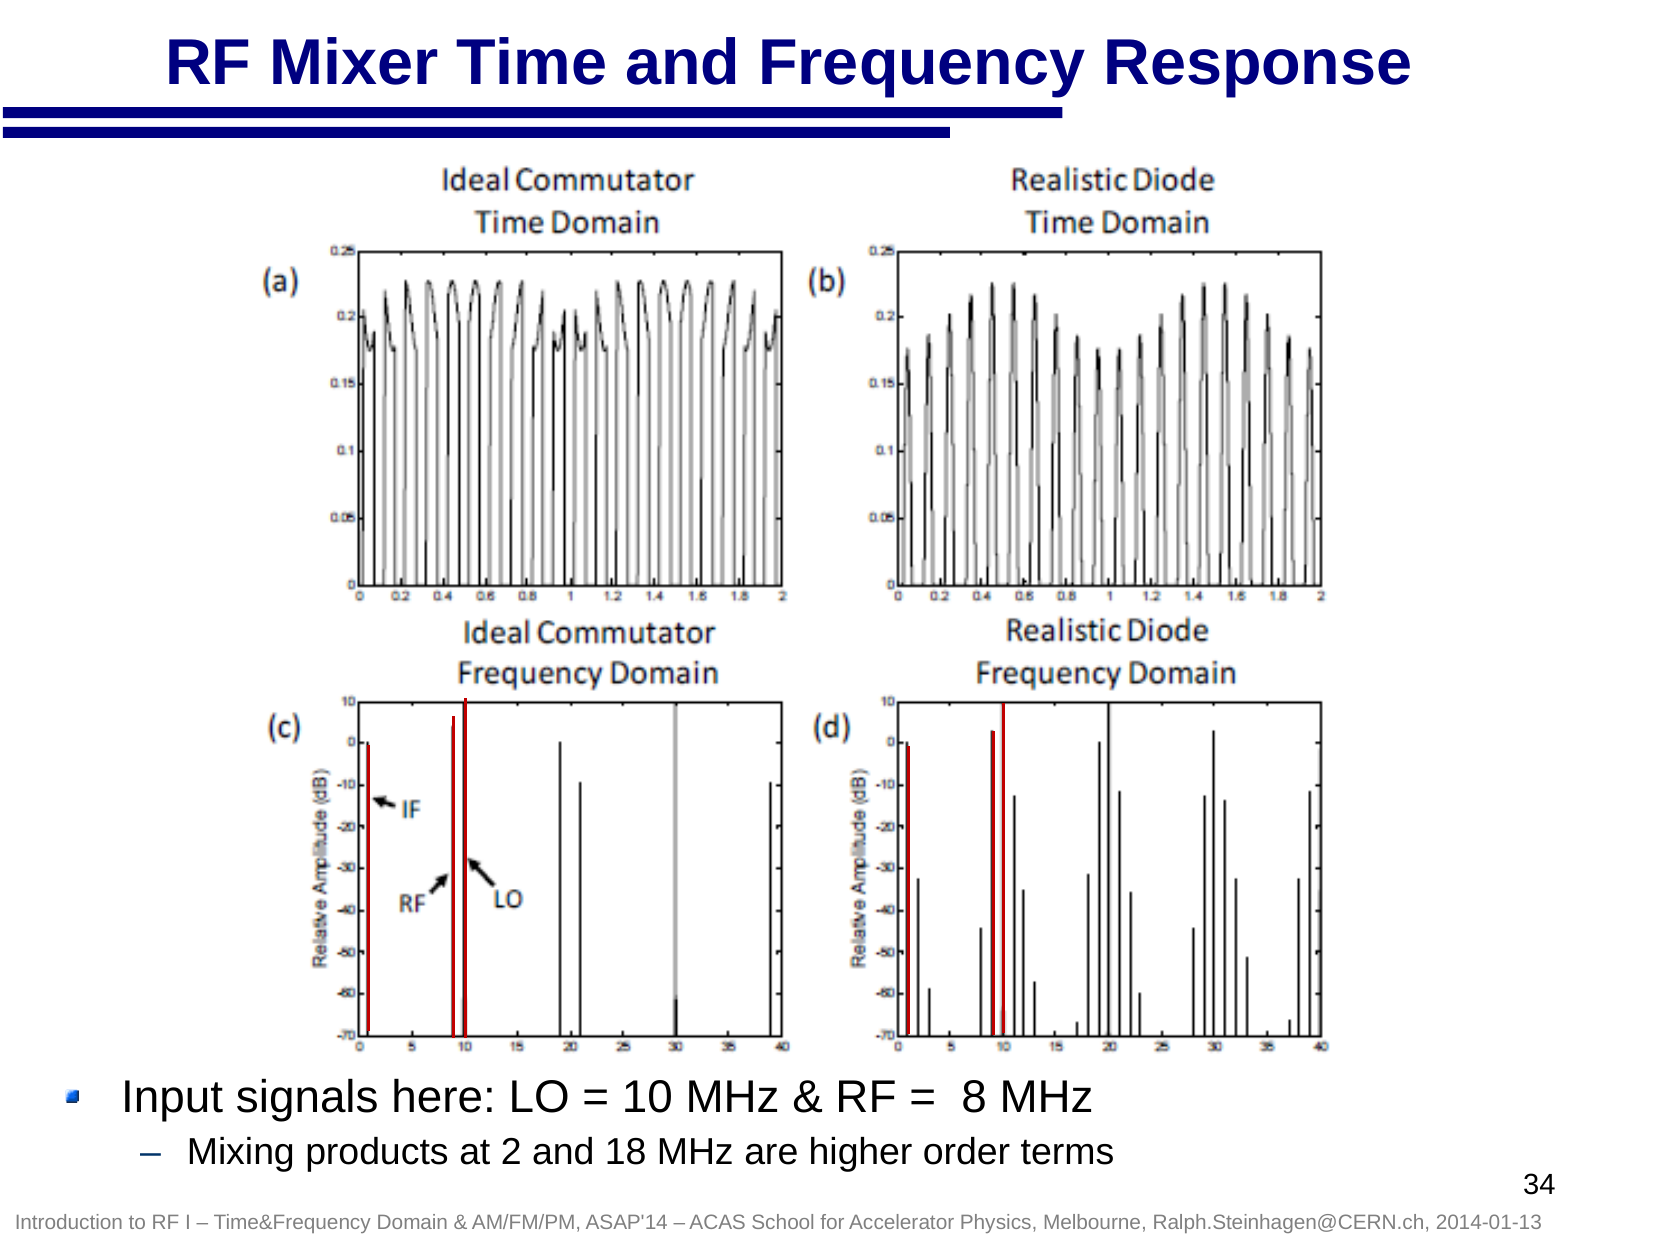

# RF Mixer Time and Frequency Response
Input signals here: LO = 10 MHz & RF = 8 MHz
Mixing products at 2 and 18 MHz are higher order terms